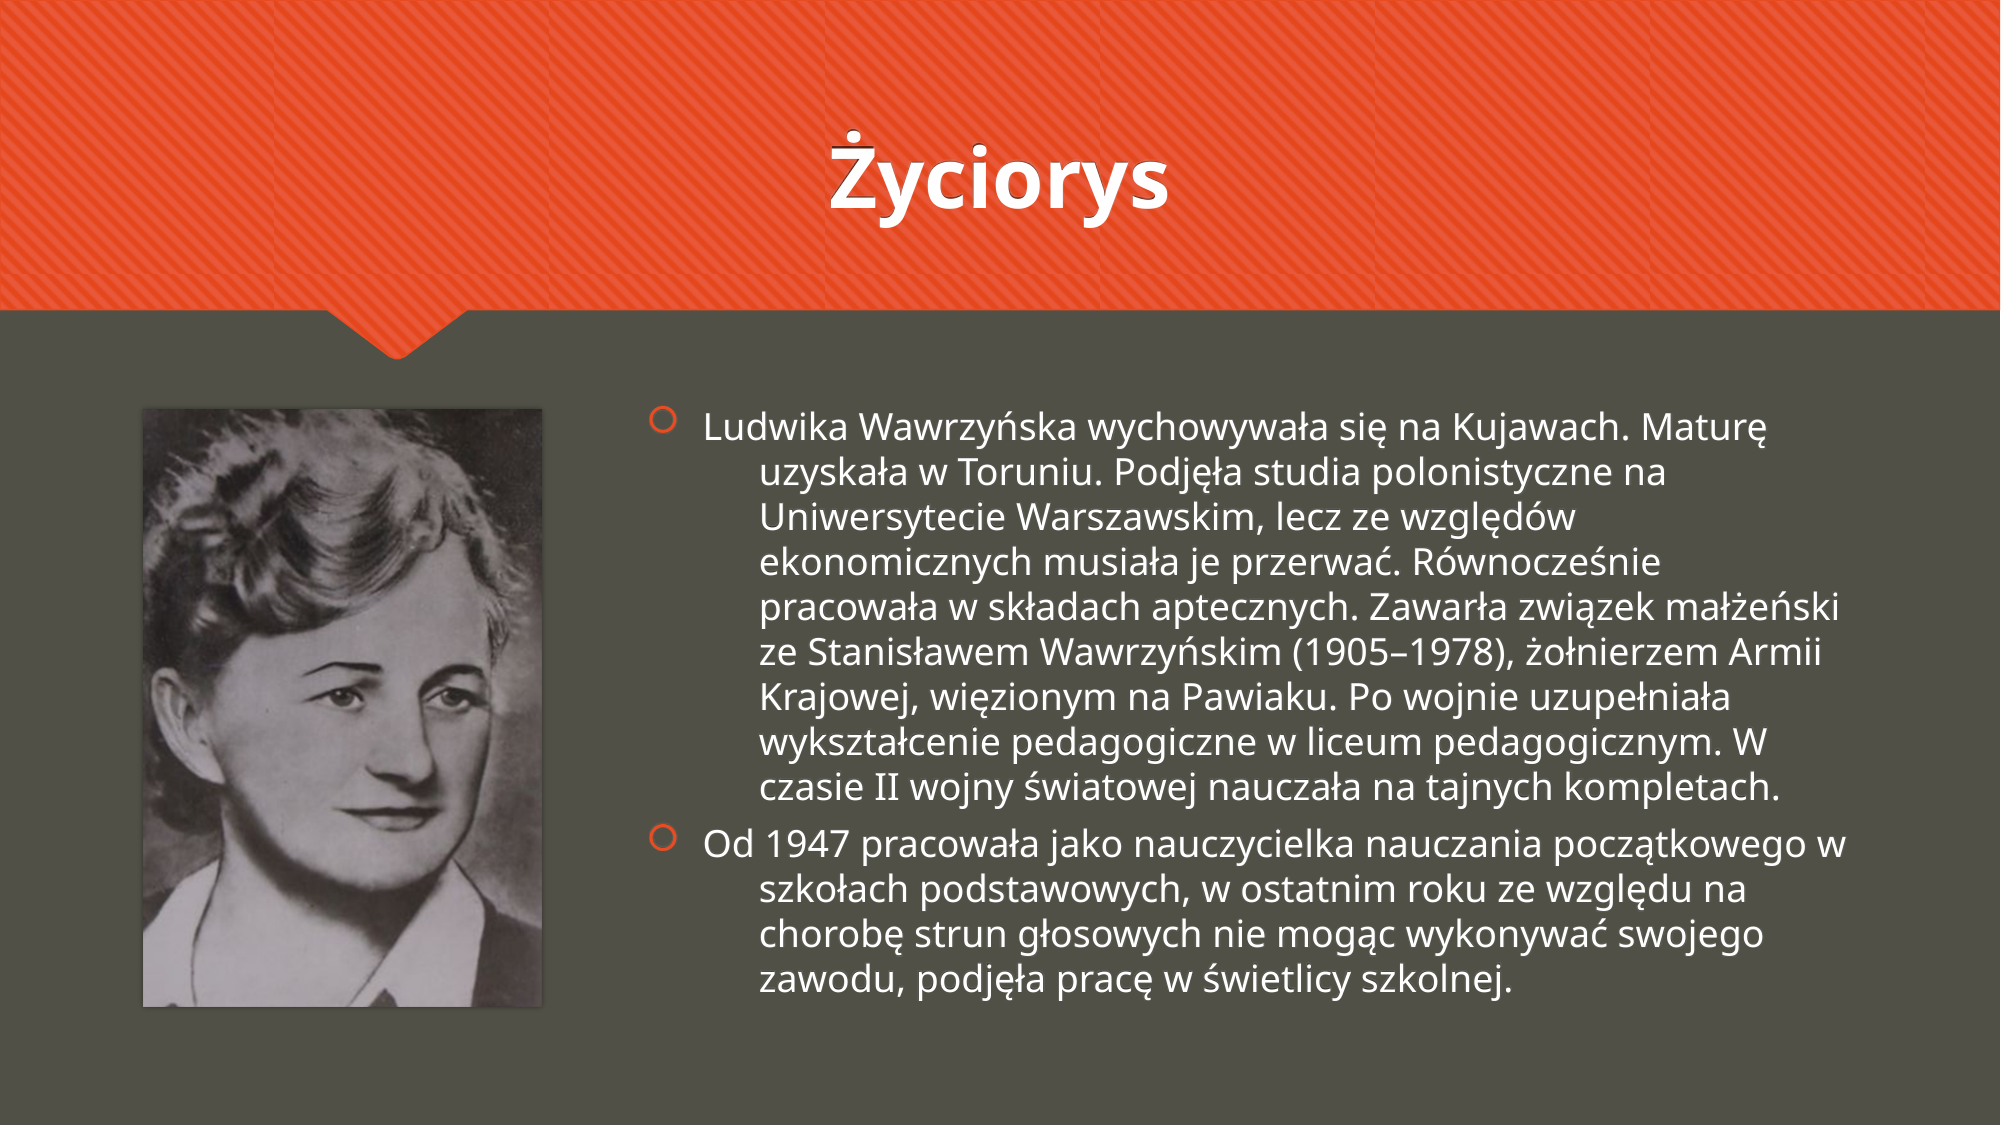

# Życiorys
Ludwika Wawrzyńska wychowywała się na Kujawach. Maturę uzyskała w Toruniu. Podjęła studia polonistyczne na Uniwersytecie Warszawskim, lecz ze względów ekonomicznych musiała je przerwać. Równocześnie pracowała w składach aptecznych. Zawarła związek małżeński ze Stanisławem Wawrzyńskim (1905–1978), żołnierzem Armii Krajowej, więzionym na Pawiaku. Po wojnie uzupełniała wykształcenie pedagogiczne w liceum pedagogicznym. W czasie II wojny światowej nauczała na tajnych kompletach.
Od 1947 pracowała jako nauczycielka nauczania początkowego w szkołach podstawowych, w ostatnim roku ze względu na chorobę strun głosowych nie mogąc wykonywać swojego zawodu, podjęła pracę w świetlicy szkolnej.